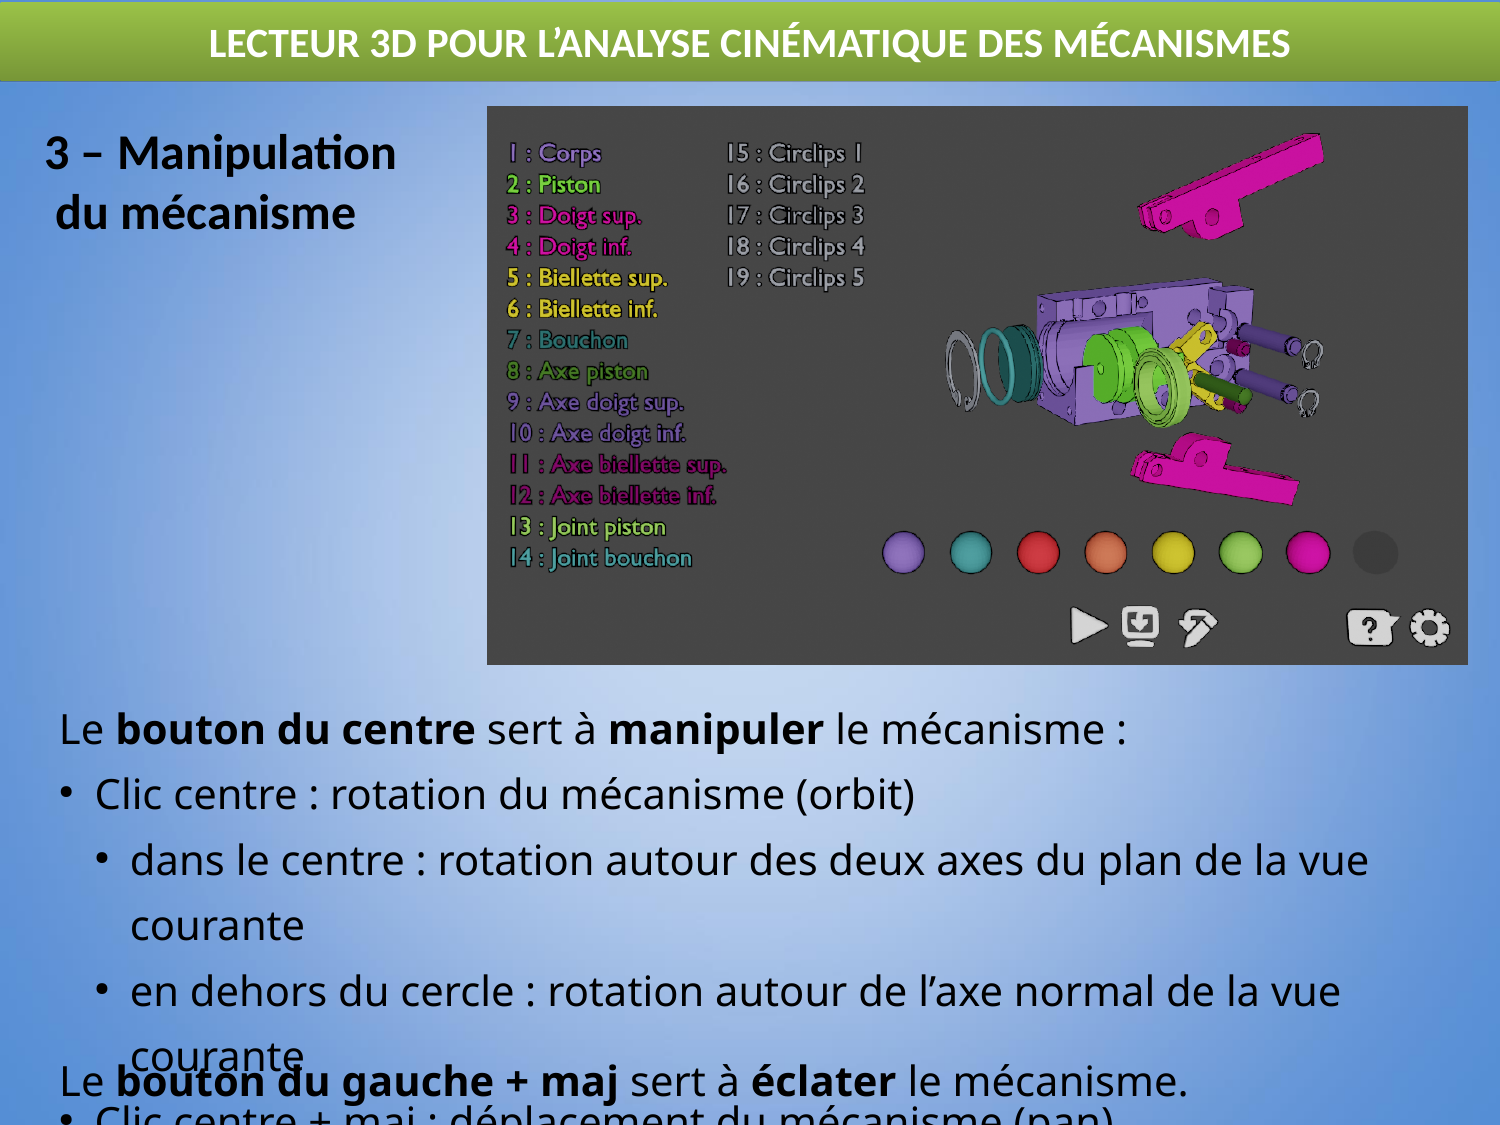

Lecteur 3D pour l’analyse cinématique des mécanismes
3 – Manipulation
 du mécanisme
Le bouton du centre sert à manipuler le mécanisme :
Clic centre : rotation du mécanisme (orbit)
dans le centre : rotation autour des deux axes du plan de la vue courante
en dehors du cercle : rotation autour de l’axe normal de la vue courante
Clic centre + maj : déplacement du mécanisme (pan)
Clic centre + ctrl : zoom
Molette : zoom
Cacher
la pièce
(touche h)
Le bouton du gauche + maj sert à éclater le mécanisme.
Remise à zéro
de la vue
(touche début)
Remise à zéro
de la colorisation
Page
d’aide